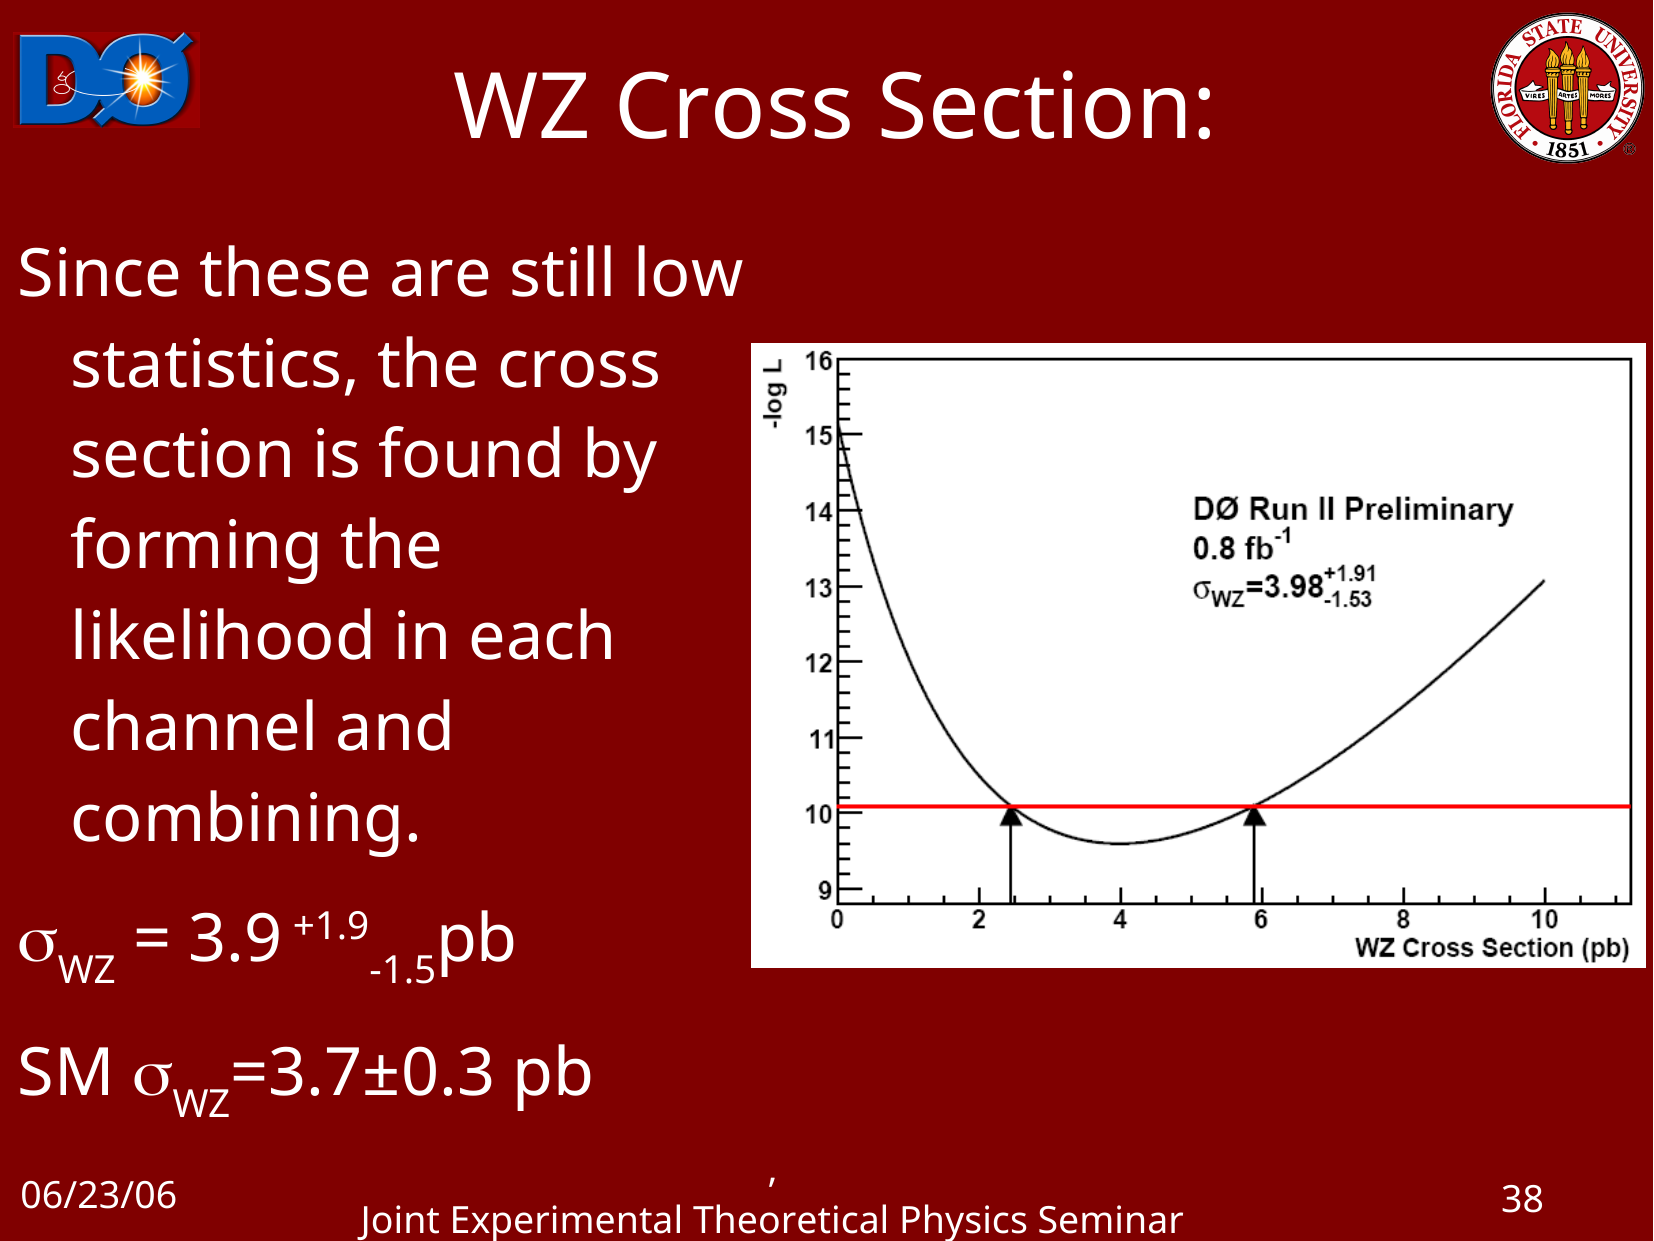

# WZ Cross Section:
Since these are still low statistics, the cross section is found by forming the likelihood in each channel and combining.
sWZ = 3.9 +1.9-1.5pb
SM sWZ=3.7±0.3 pb